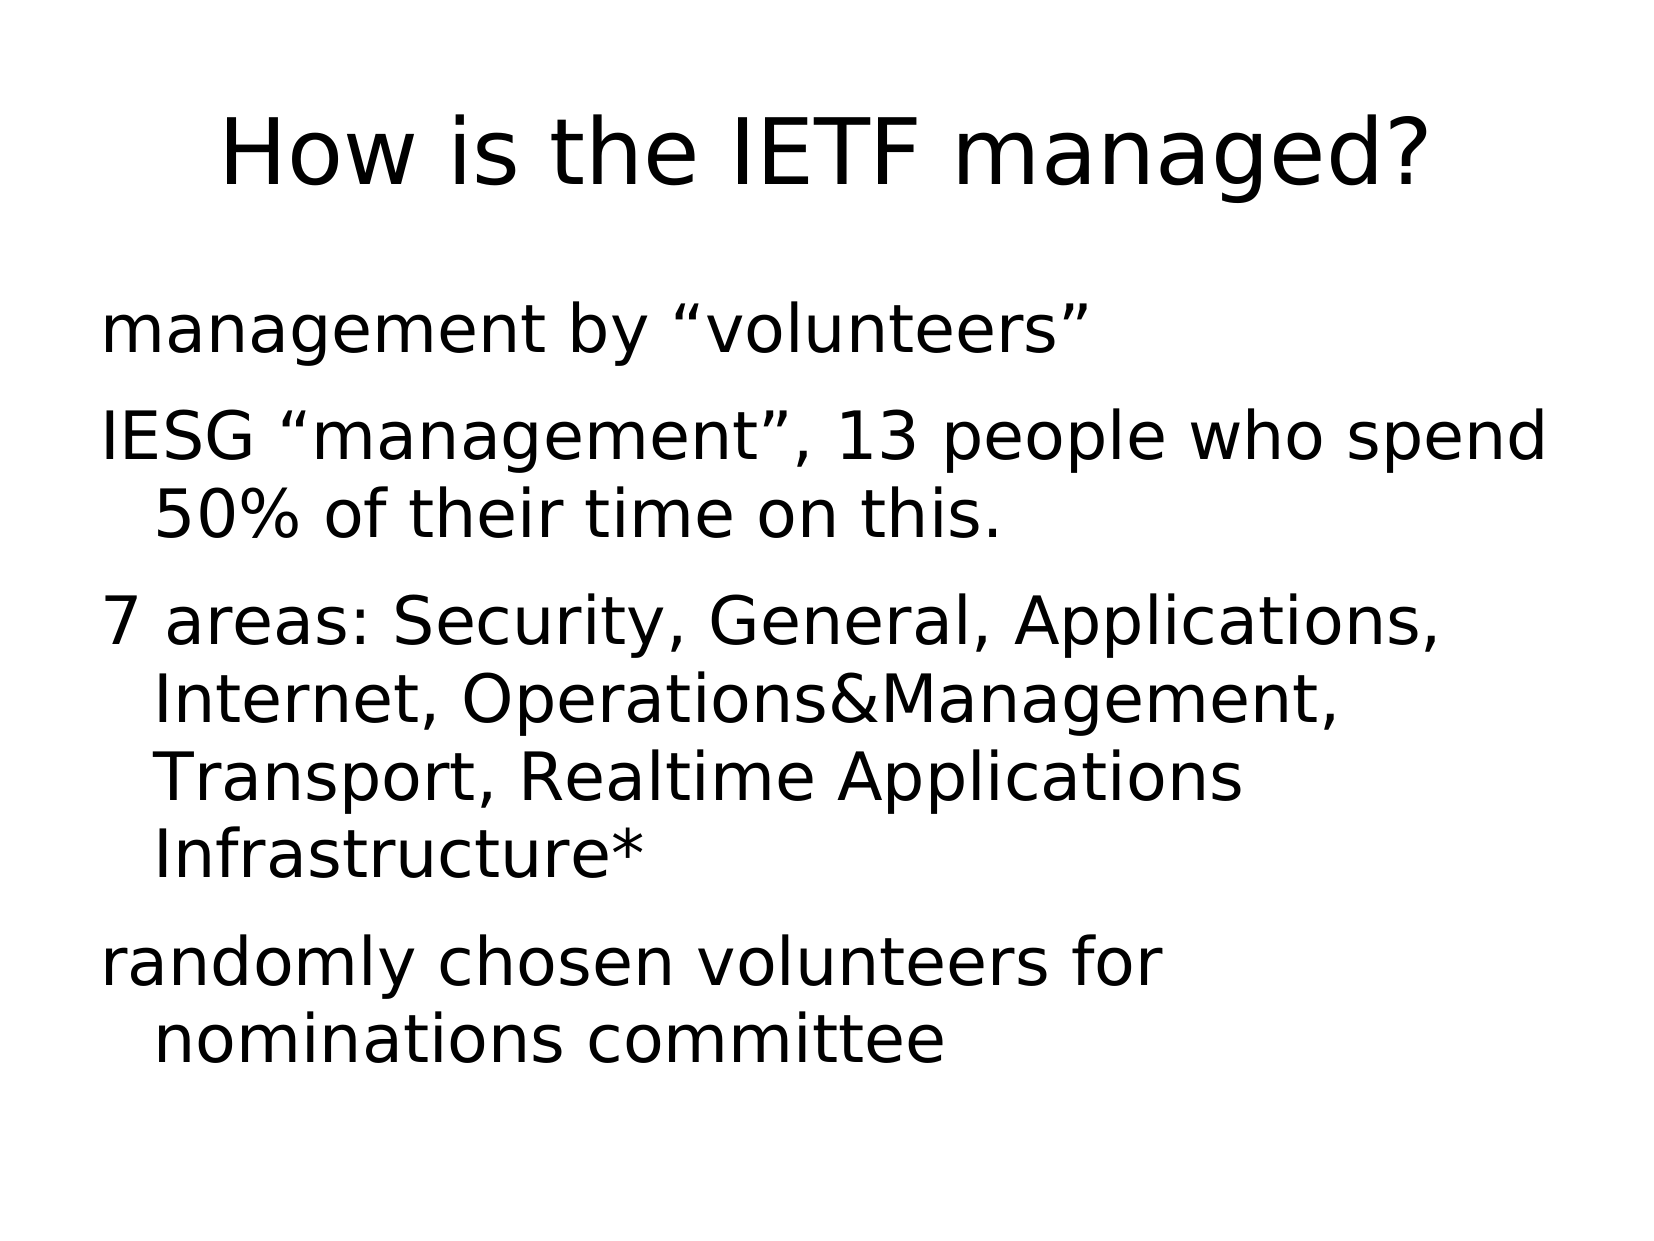

# How is the IETF managed?
management by “volunteers”
IESG “management”, 13 people who spend 50% of their time on this.
7 areas: Security, General, Applications, Internet, Operations&Management, Transport, Realtime Applications Infrastructure*
randomly chosen volunteers for nominations committee